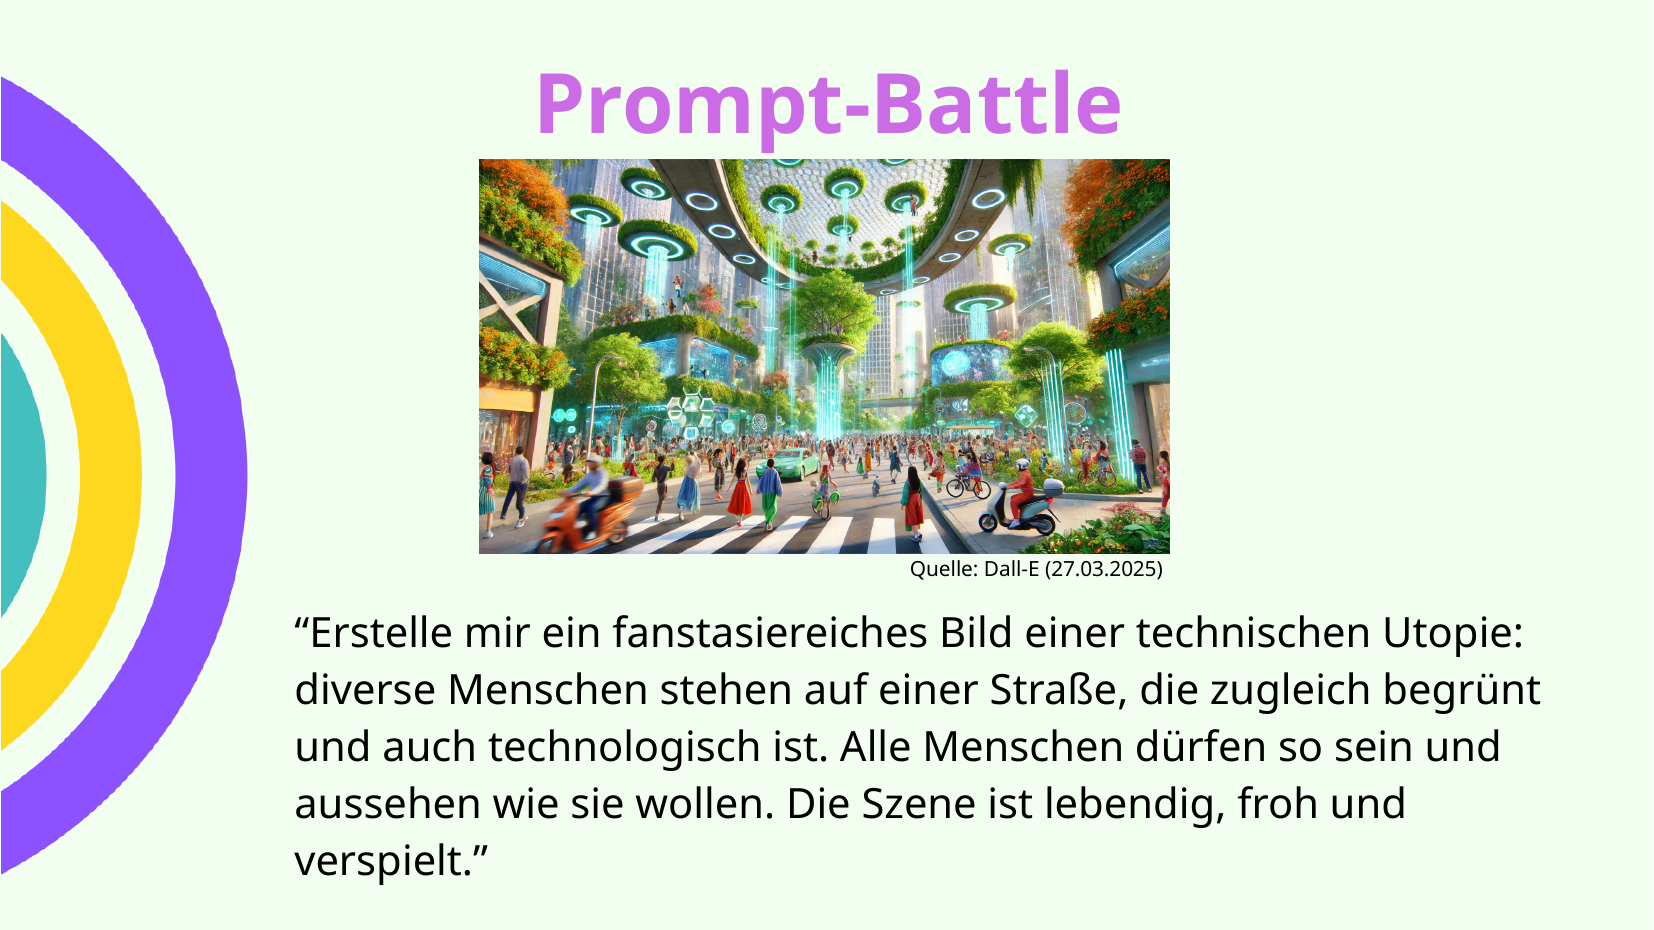

Prompt-Battle
Quelle: Dall-E (27.03.2025)
“Erstelle mir ein fanstasiereiches Bild einer technischen Utopie: diverse Menschen stehen auf einer Straße, die zugleich begrünt und auch technologisch ist. Alle Menschen dürfen so sein und aussehen wie sie wollen. Die Szene ist lebendig, froh und verspielt.”